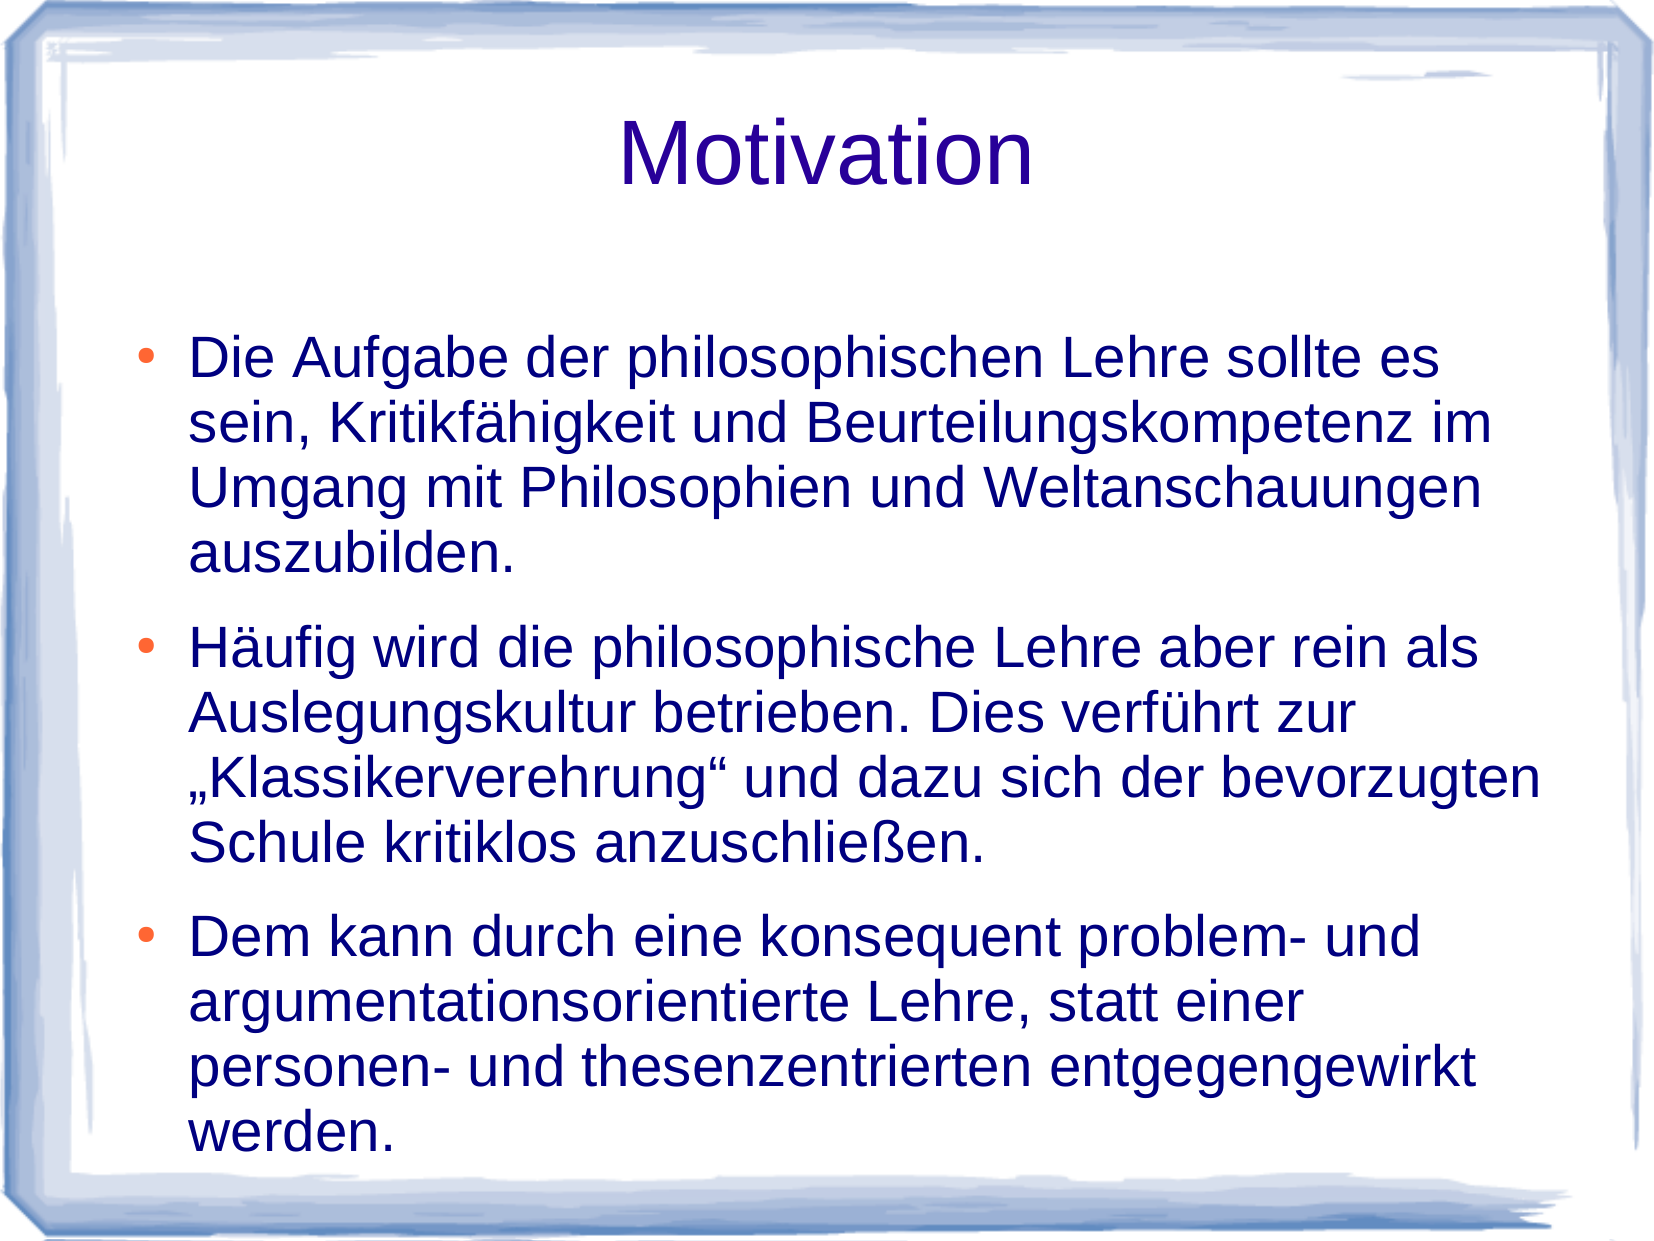

# Motivation
Die Aufgabe der philosophischen Lehre sollte es sein, Kritikfähigkeit und Beurteilungskompetenz im Umgang mit Philosophien und Weltanschauungen auszubilden.
Häufig wird die philosophische Lehre aber rein als Auslegungskultur betrieben. Dies verführt zur „Klassikerverehrung“ und dazu sich der bevorzugten Schule kritiklos anzuschließen.
Dem kann durch eine konsequent problem- und argumentationsorientierte Lehre, statt einer personen- und thesenzentrierten entgegengewirkt werden.